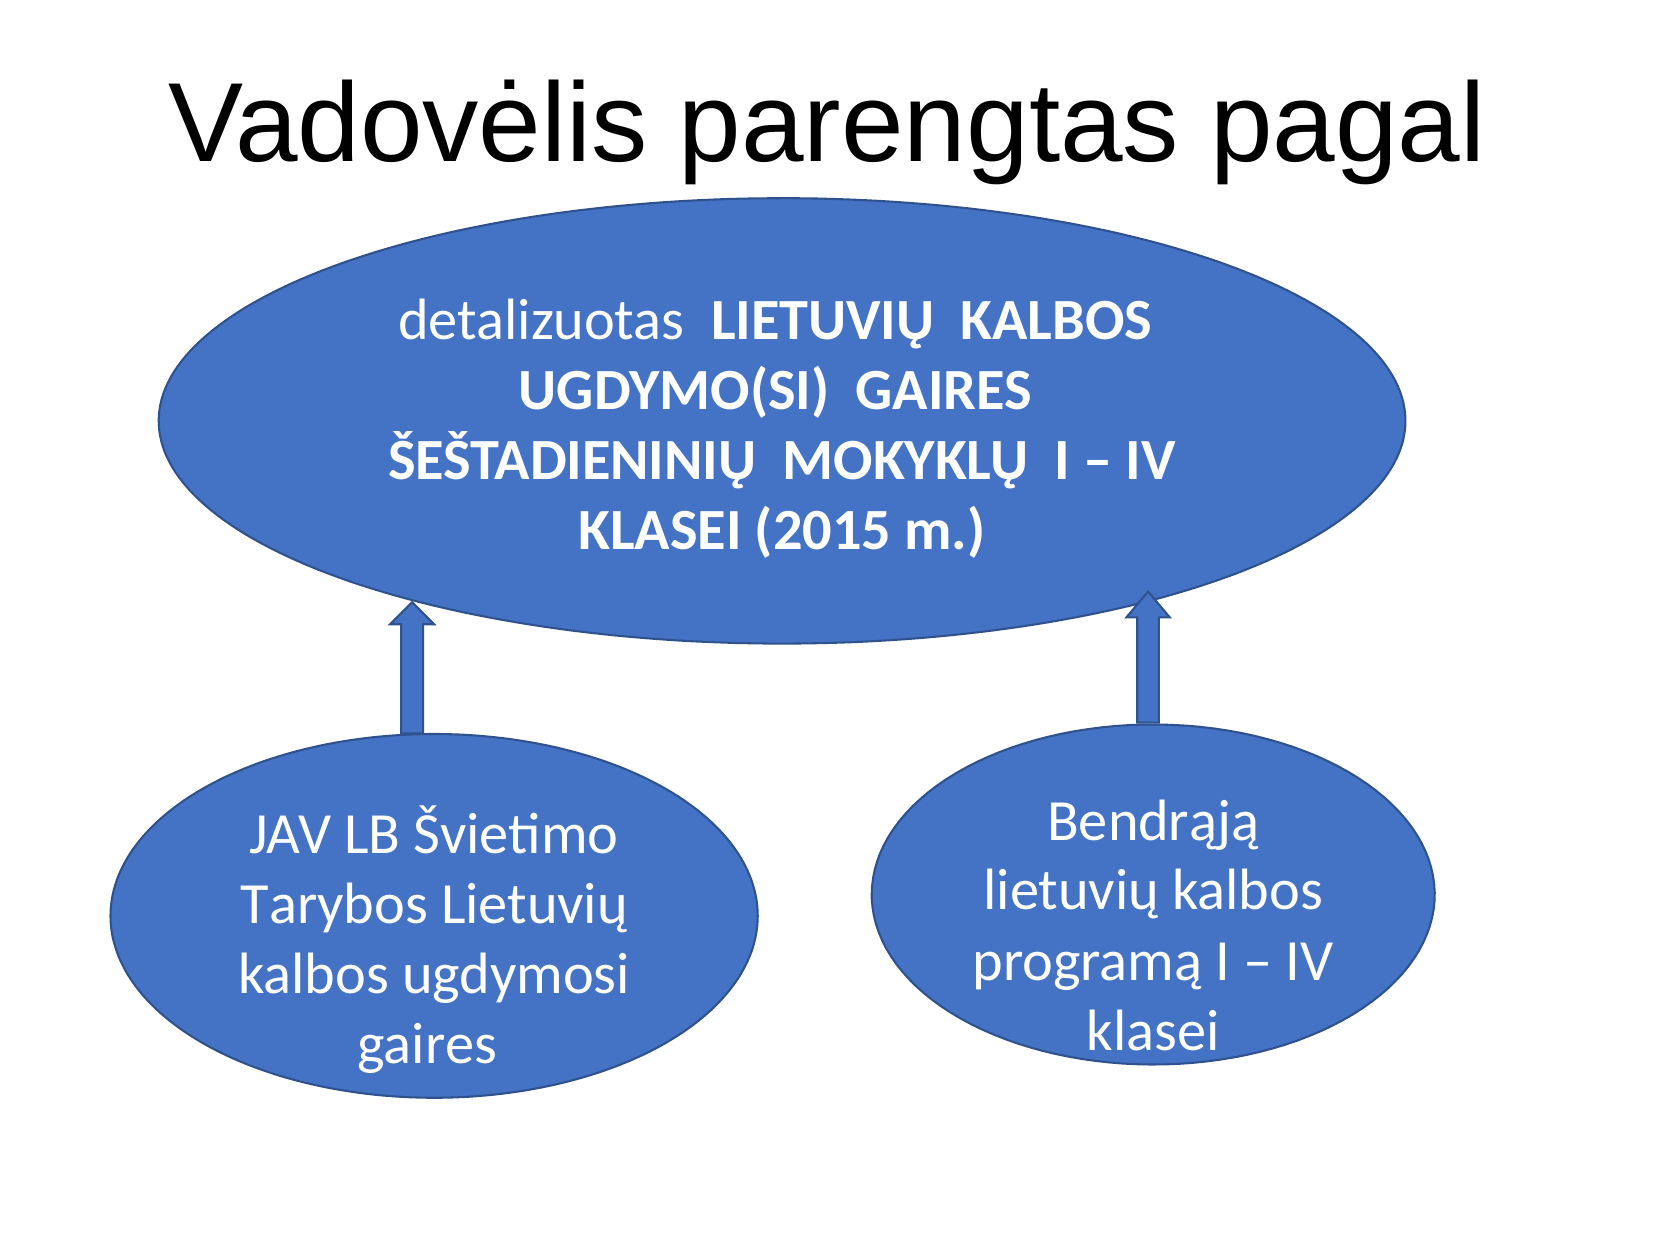

# Vadovėlis parengtas pagal
detalizuotas LIETUVIŲ KALBOS UGDYMO(SI) GAIRES ŠEŠTADIENINIŲ MOKYKLŲ I – IV KLASEI (2015 m.)
Bendrąją lietuvių kalbos programą I – IV klasei
JAV LB Švietimo Tarybos Lietuvių kalbos ugdymosi gaires